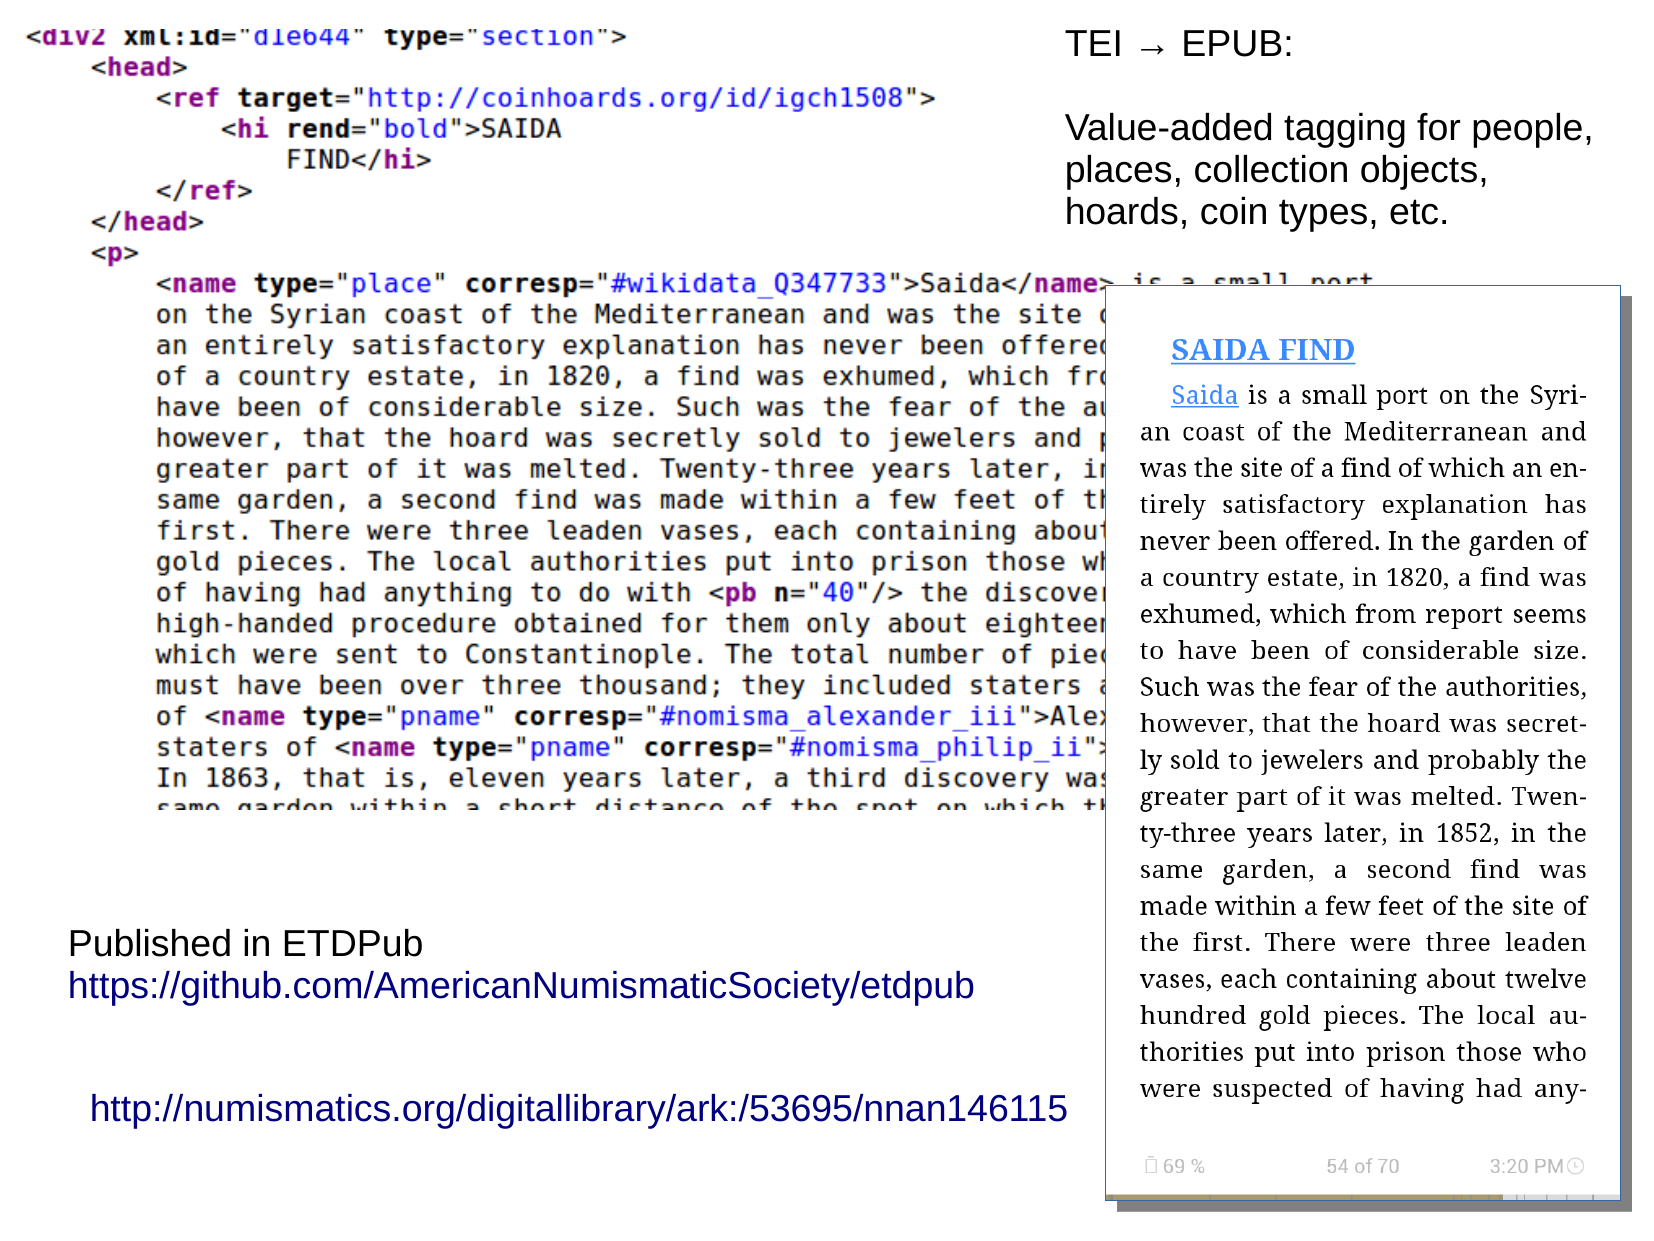

TEI → EPUB:
Value-added tagging for people, places, collection objects, hoards, coin types, etc.
Published in ETDPub
https://github.com/AmericanNumismaticSociety/etdpub
http://numismatics.org/digitallibrary/ark:/53695/nnan146115